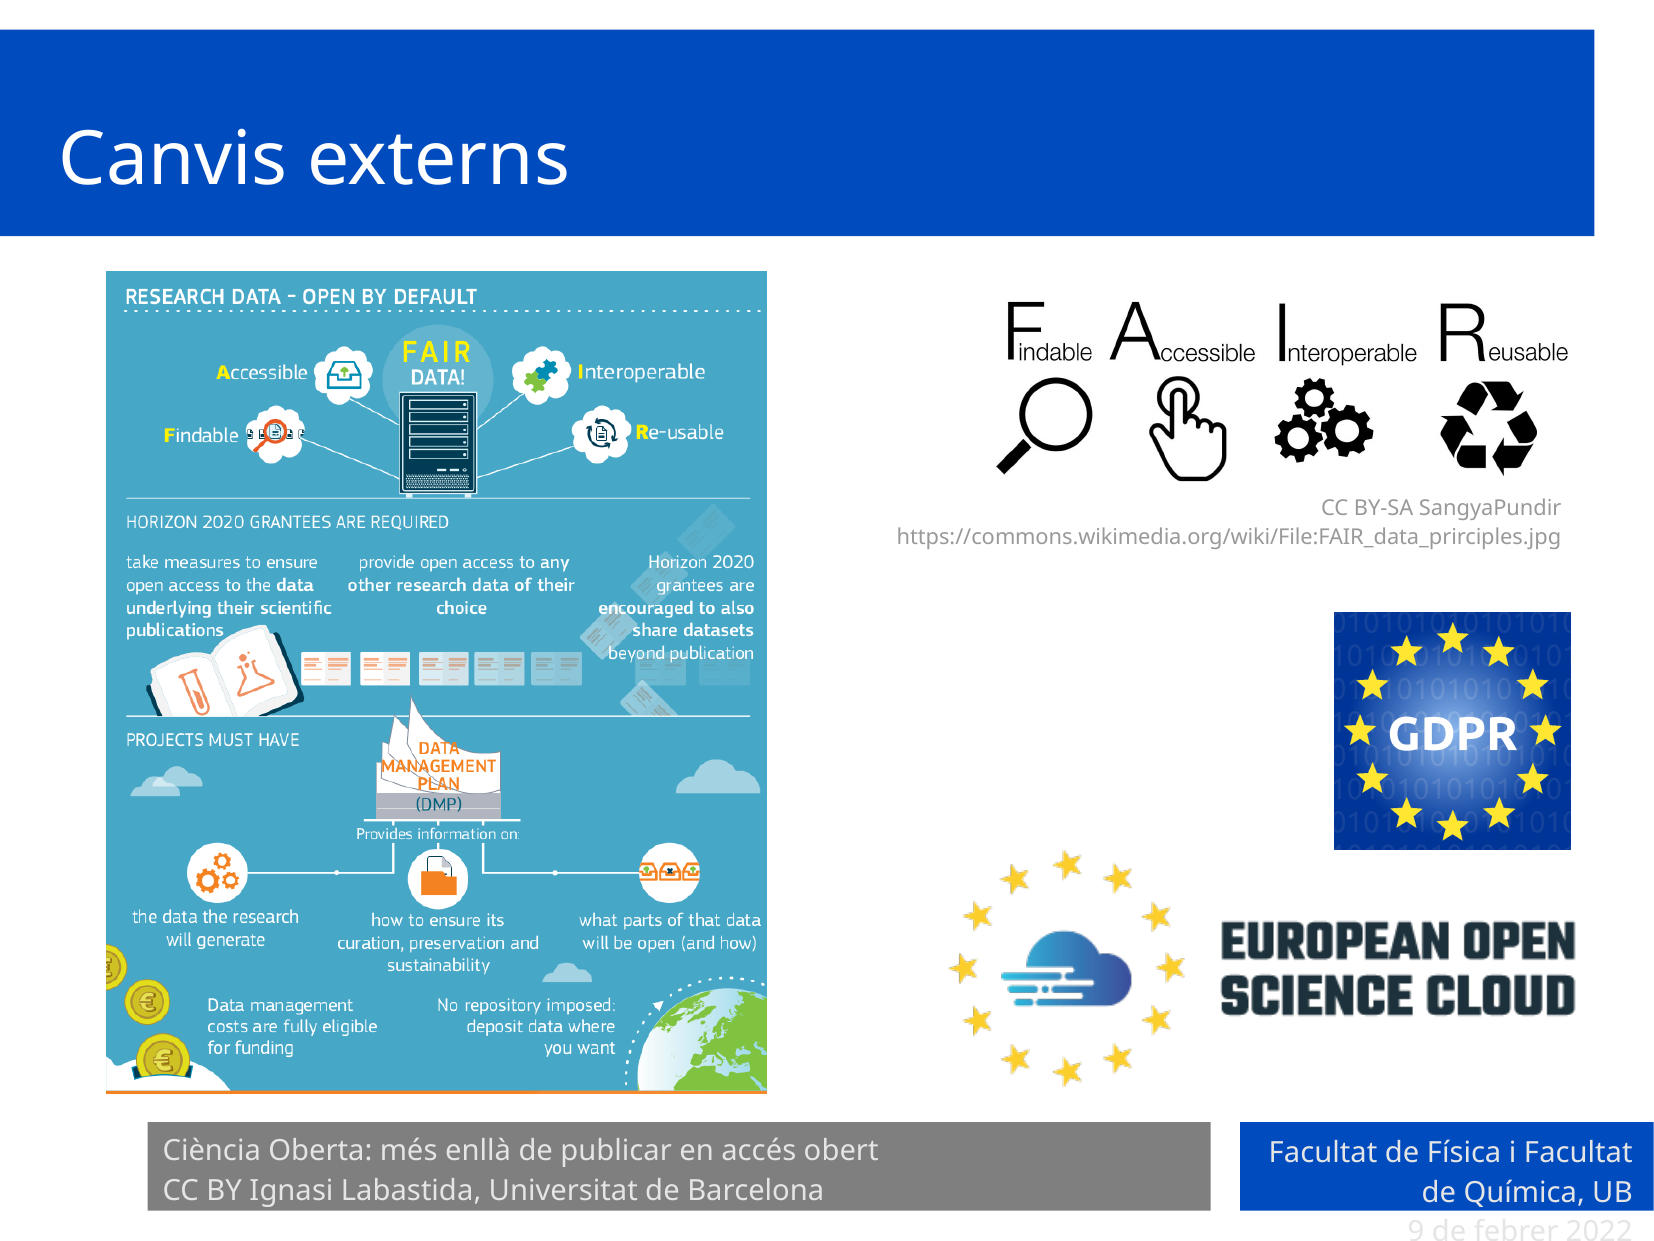

# Canvis externs
CC BY-SA SangyaPundir
https://commons.wikimedia.org/wiki/File:FAIR_data_prirciples.jpg